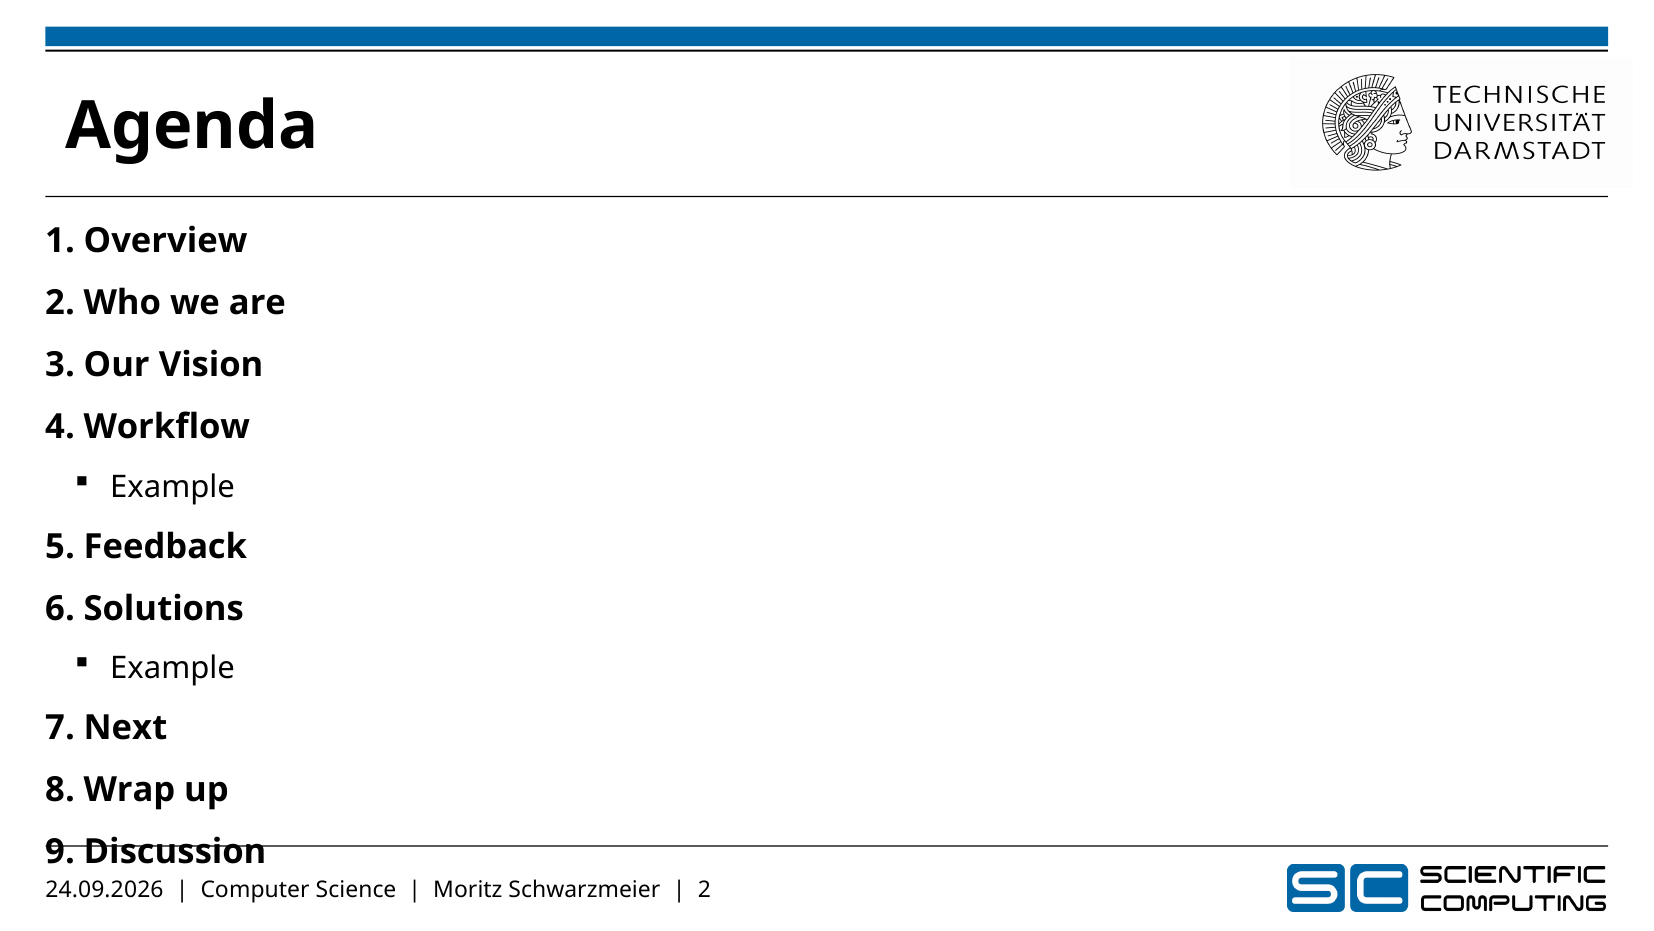

# Agenda
 Overview
 Who we are
 Our Vision
 Workflow
 Example
 Feedback
 Solutions
 Example
 Next
 Wrap up
 Discussion
Computer Science | Moritz Schwarzmeier